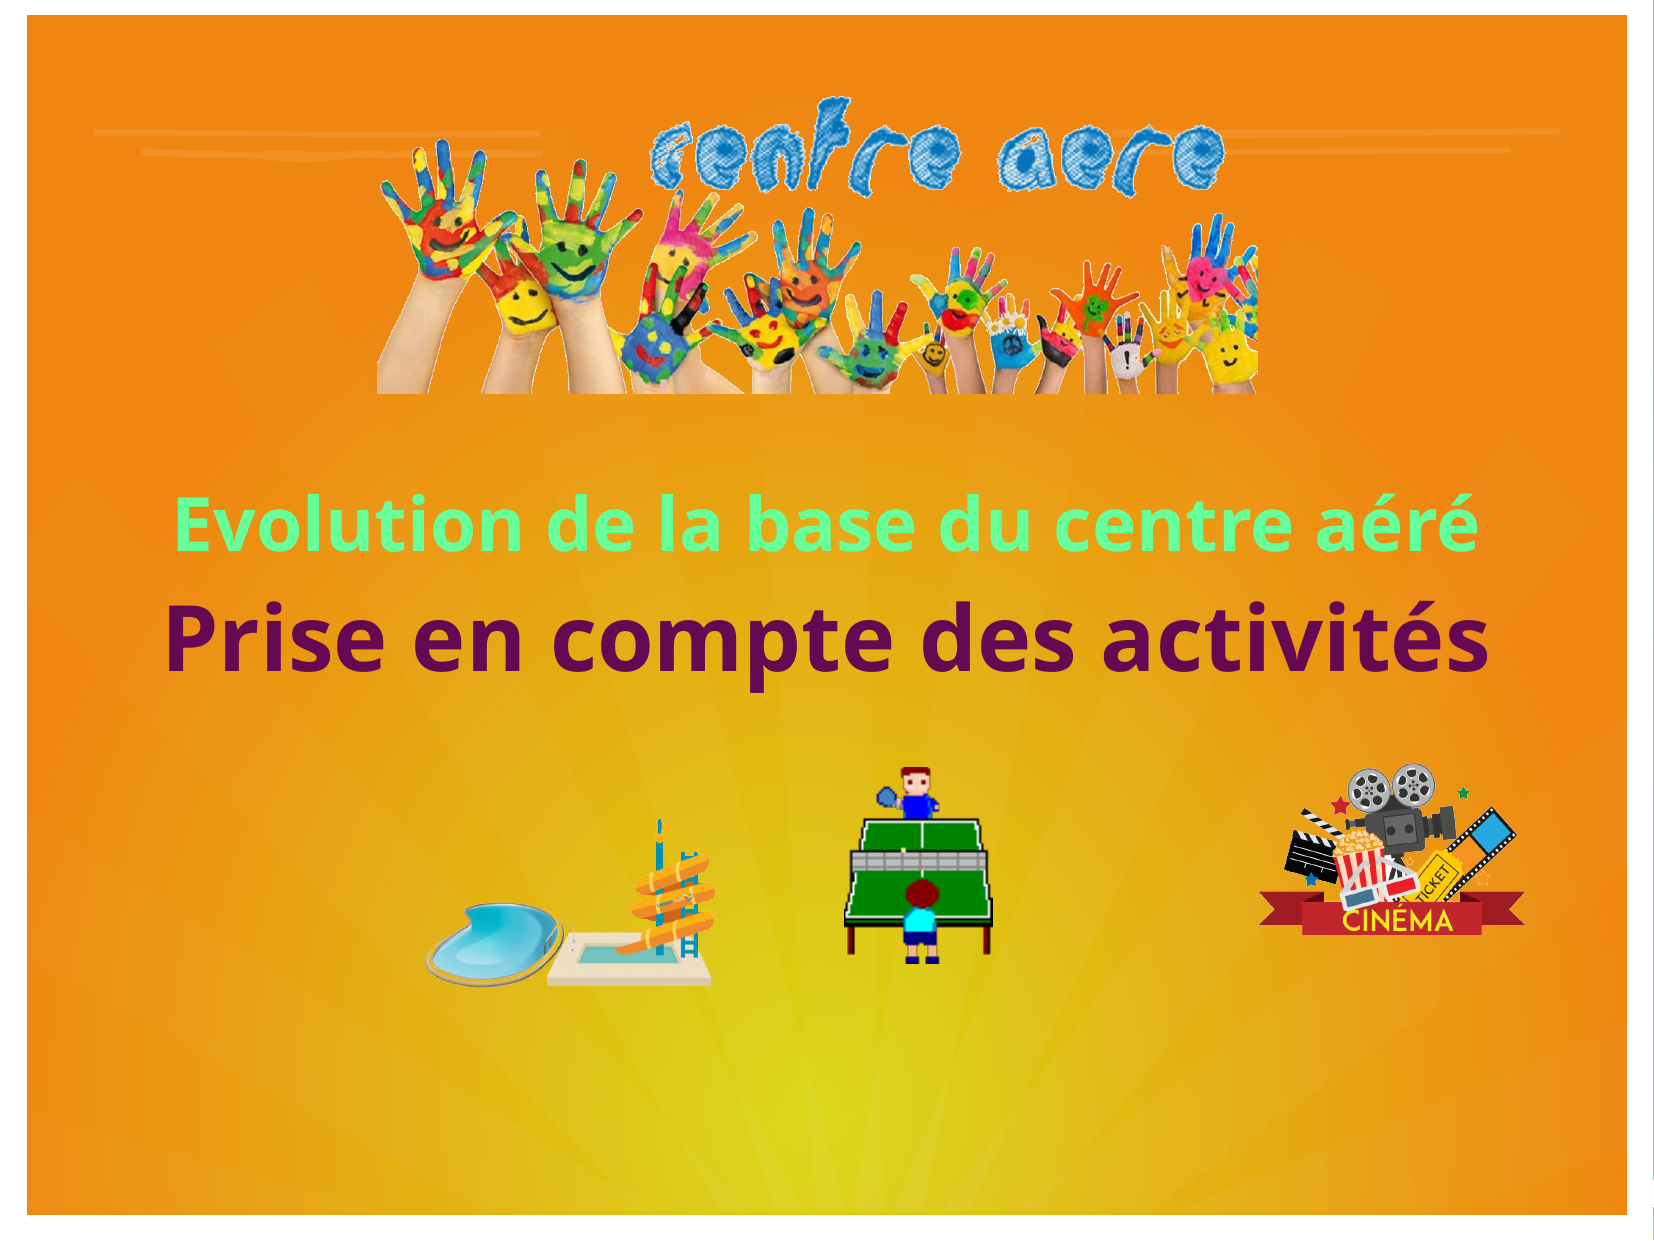

Evolution de la base du centre aéré
Prise en compte des activités